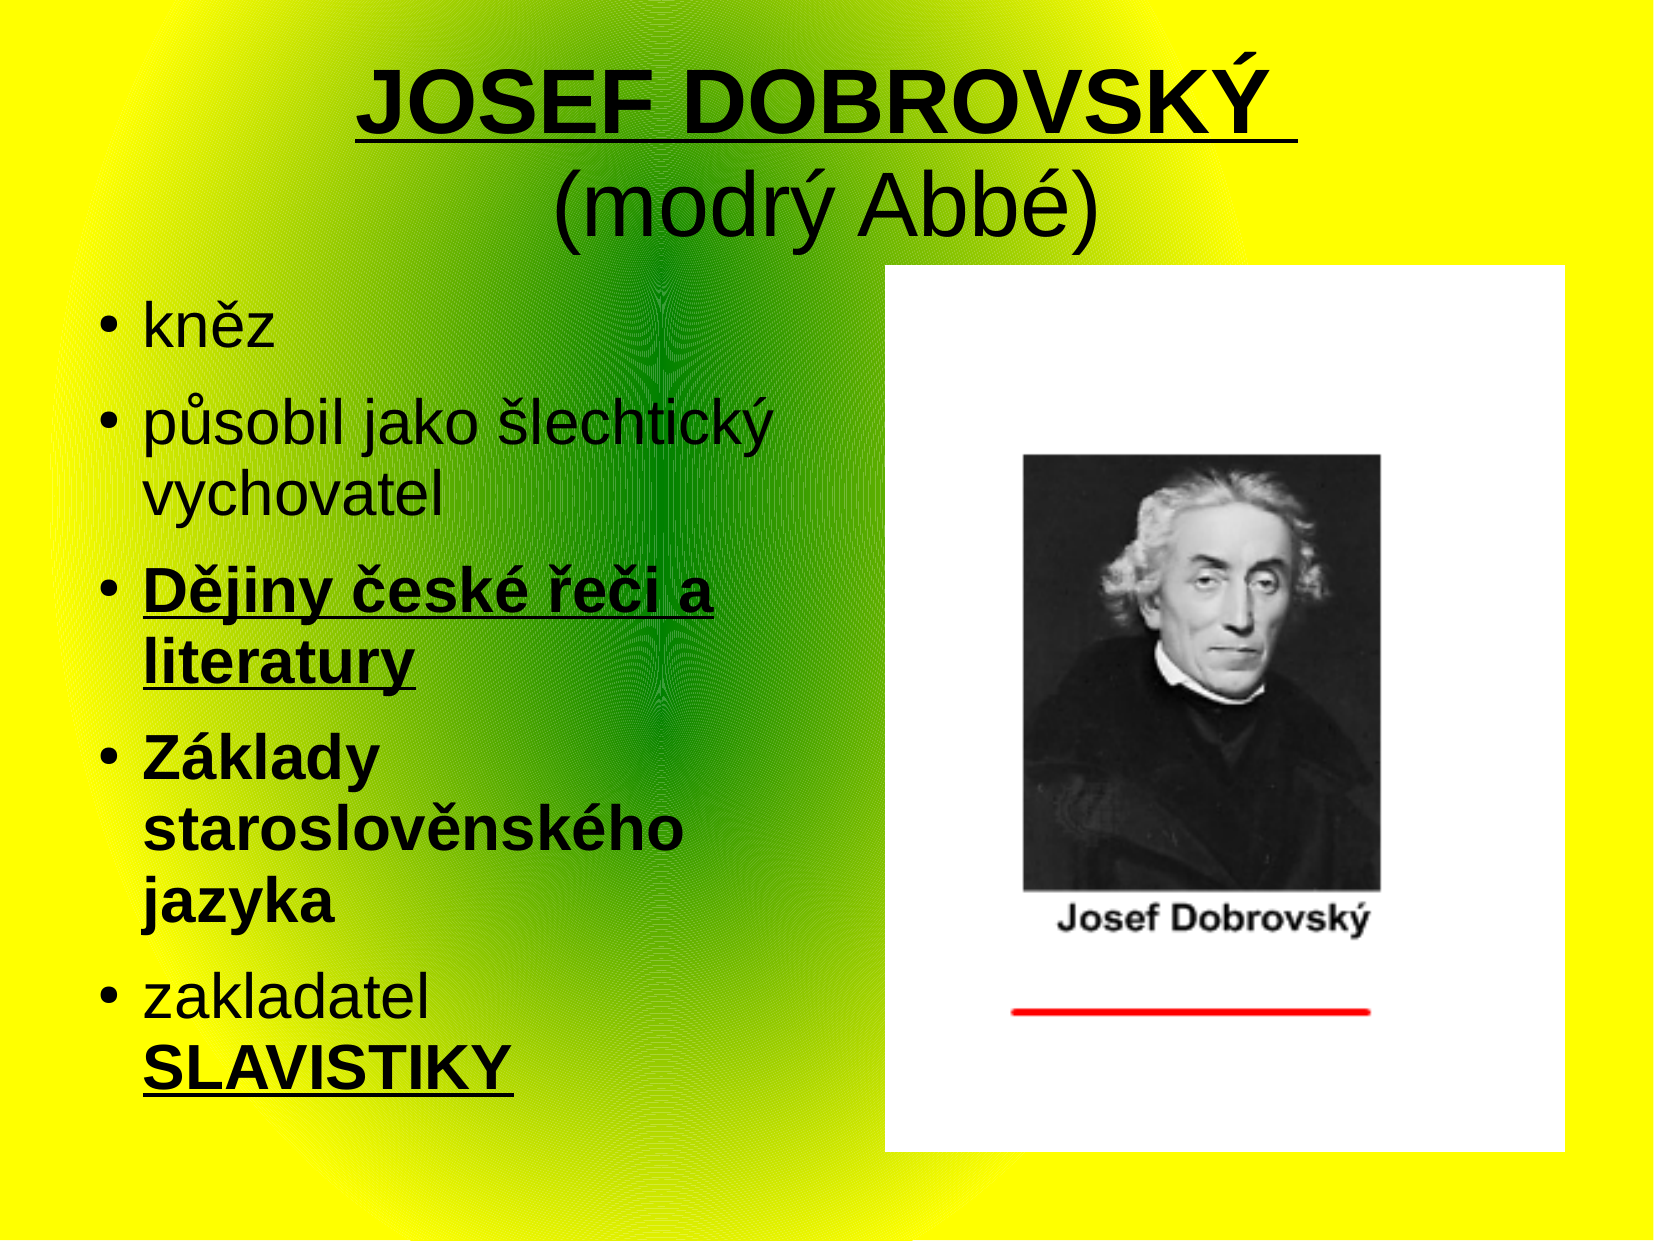

# JOSEF DOBROVSKÝ (modrý Abbé)
kněz
působil jako šlechtický vychovatel
Dějiny české řeči a literatury
Základy staroslověnského jazyka
zakladatel SLAVISTIKY